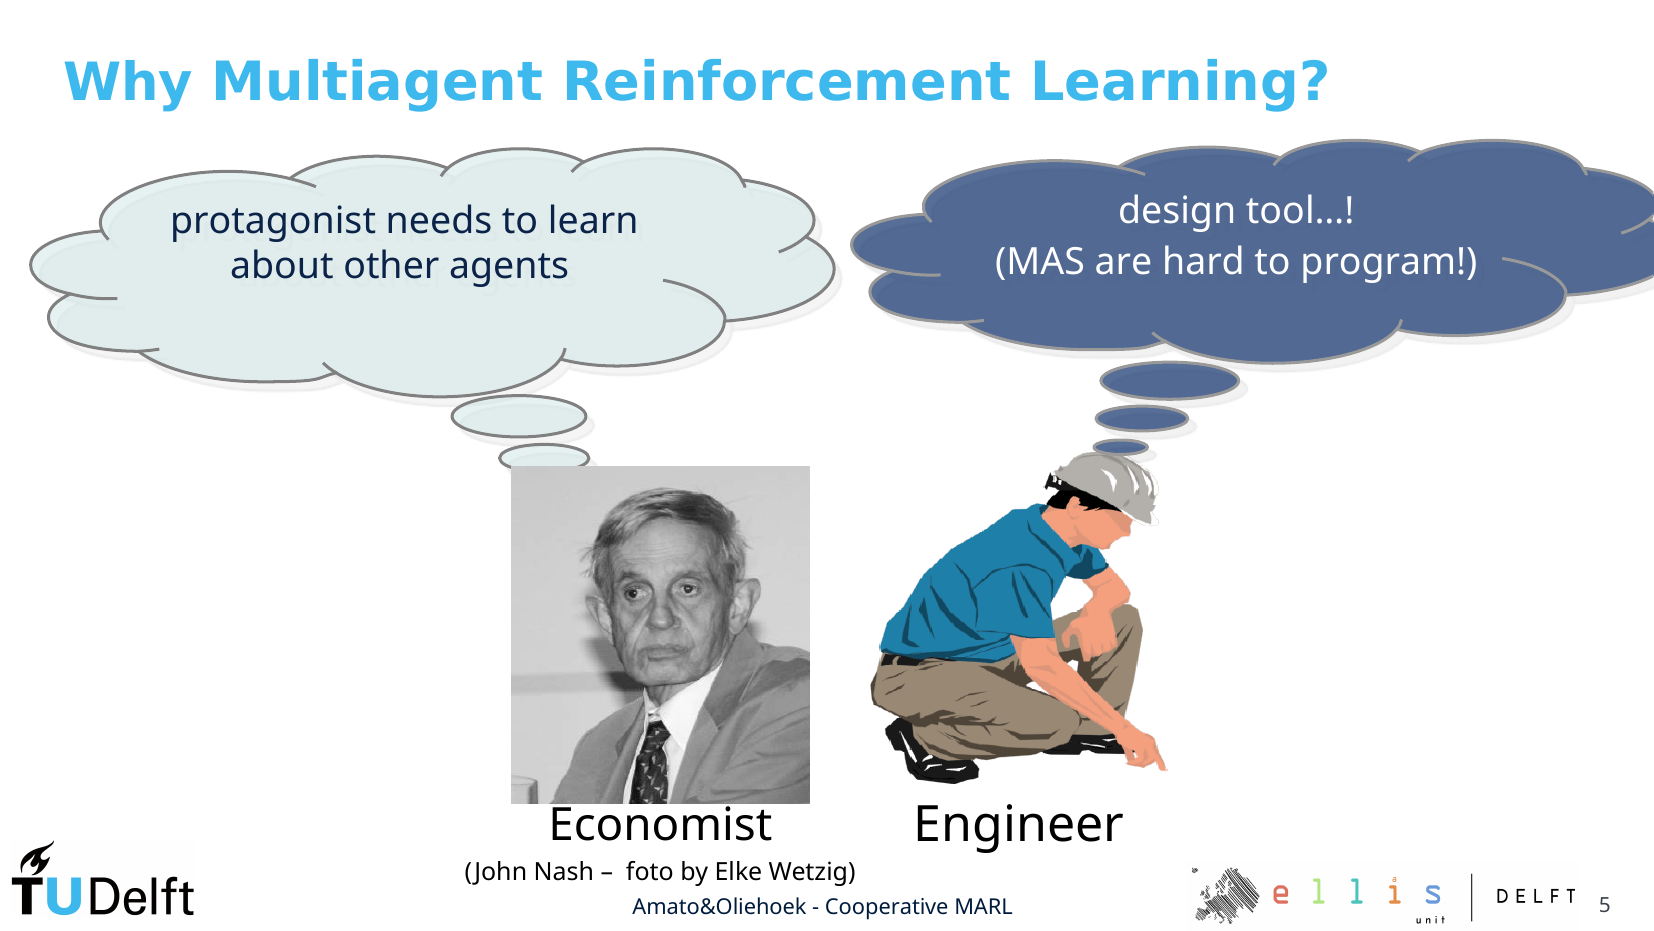

# Why Multiagent Reinforcement Learning?
design tool…!
(MAS are hard to program!)
protagonist needs to learn about other agents
Engineer
Economist
(John Nash – foto by Elke Wetzig)
Amato&Oliehoek - Cooperative MARL